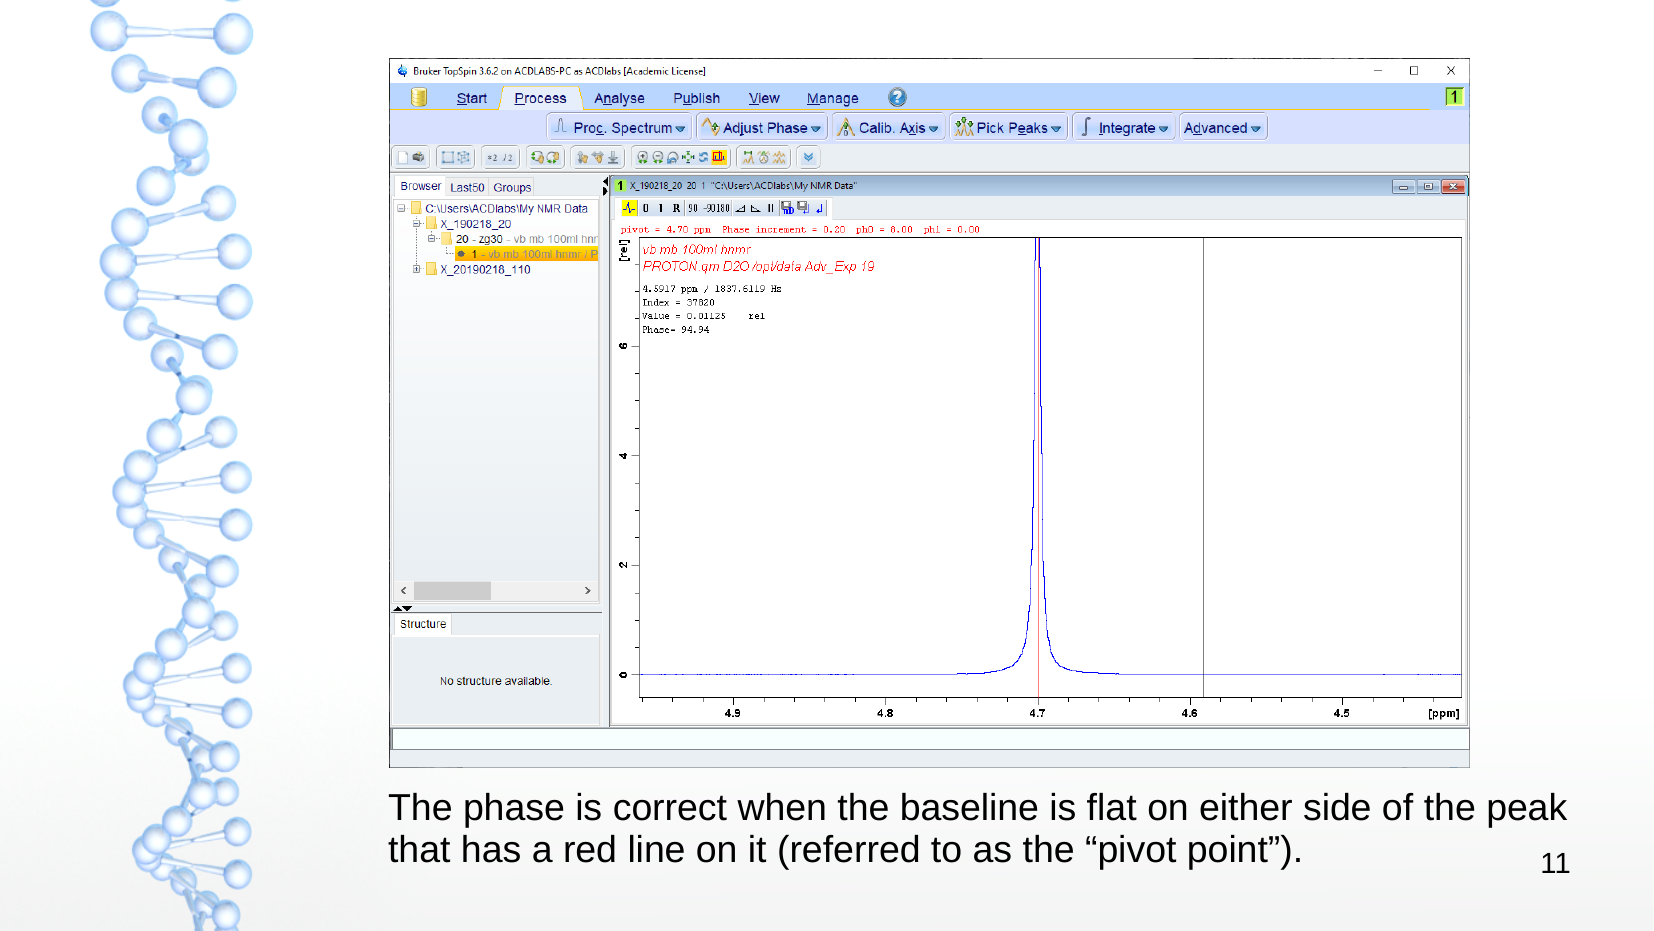

The phase is correct when the baseline is flat on either side of the peak
that has a red line on it (referred to as the “pivot point”).
11